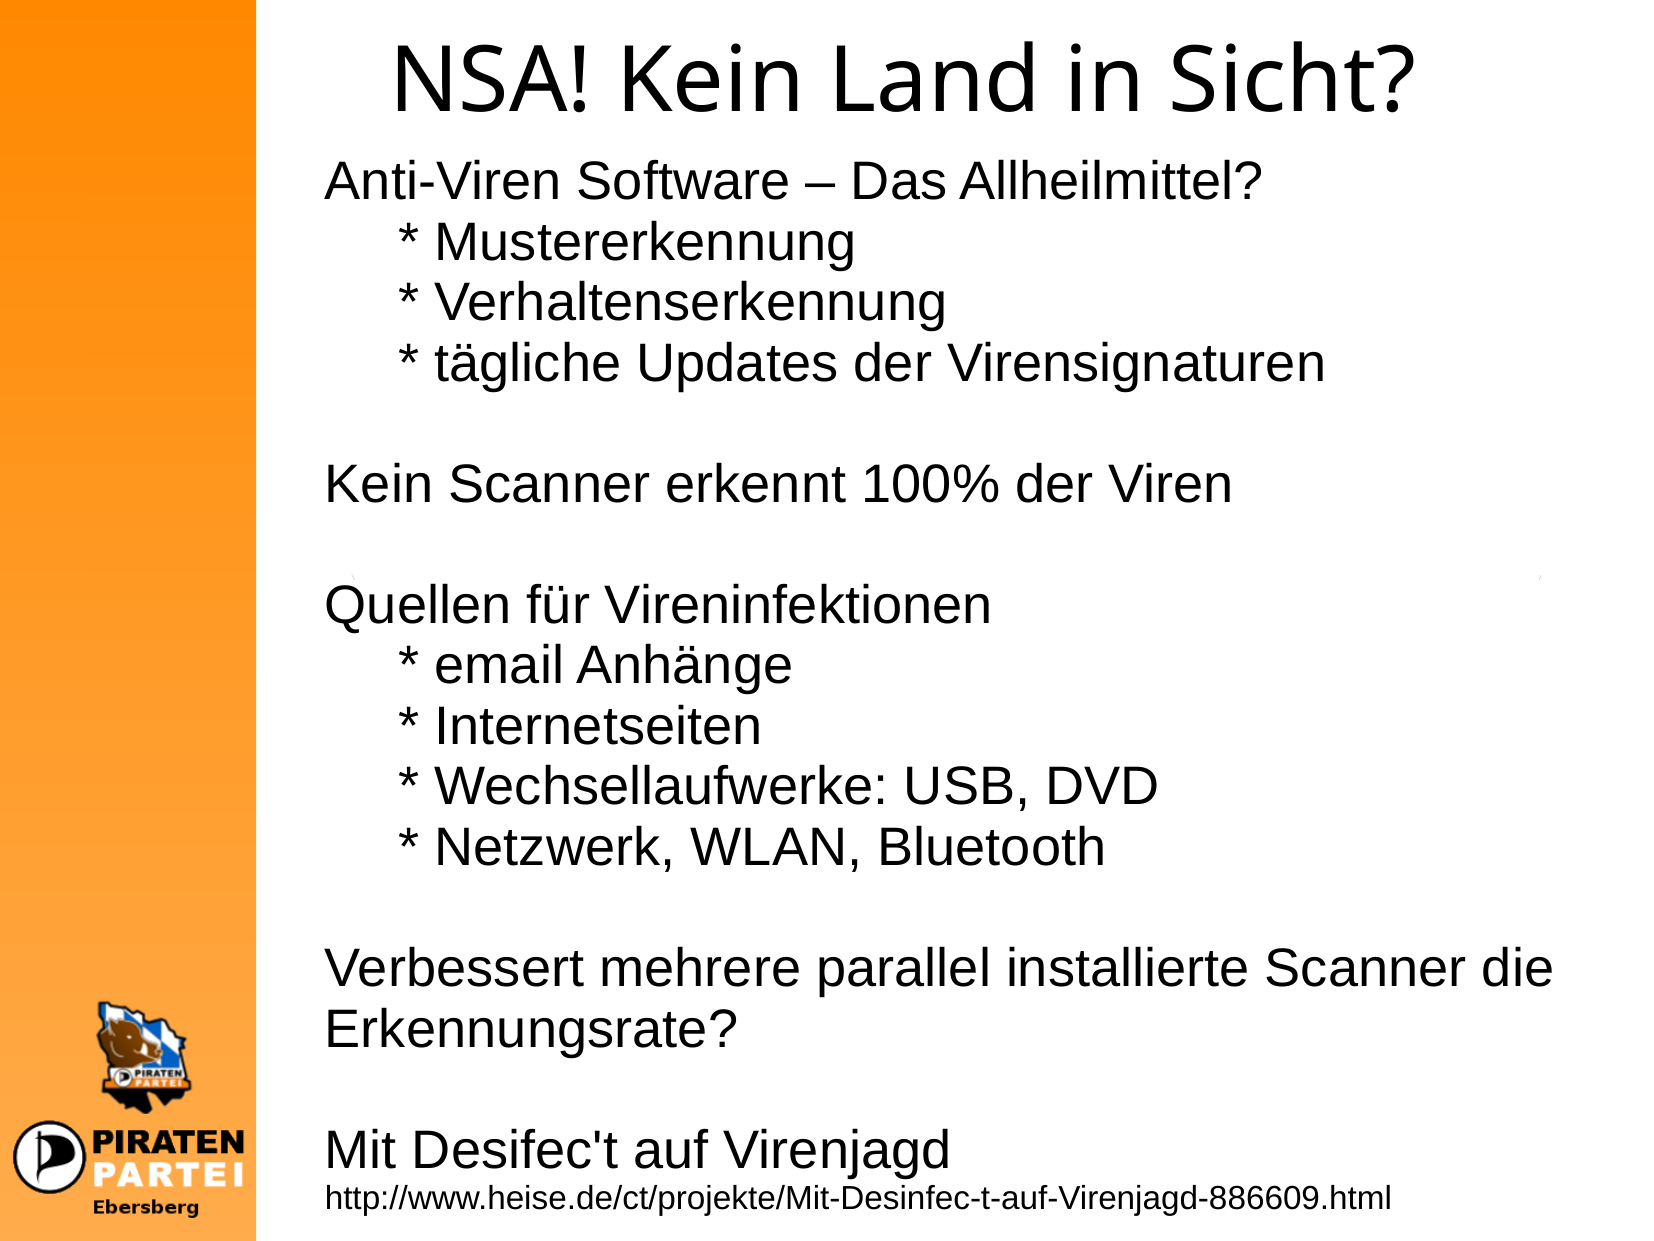

NSA! Kein Land in Sicht?
# Anti-Viren Software – Das Allheilmittel?
	* Mustererkennung
	* Verhaltenserkennung
	* tägliche Updates der Virensignaturen
Kein Scanner erkennt 100% der Viren
Quellen für Vireninfektionen
	* email Anhänge
	* Internetseiten
	* Wechsellaufwerke: USB, DVD
	* Netzwerk, WLAN, Bluetooth
Verbessert mehrere parallel installierte Scanner die Erkennungsrate?
Mit Desifec't auf Virenjagd
http://www.heise.de/ct/projekte/Mit-Desinfec-t-auf-Virenjagd-886609.html